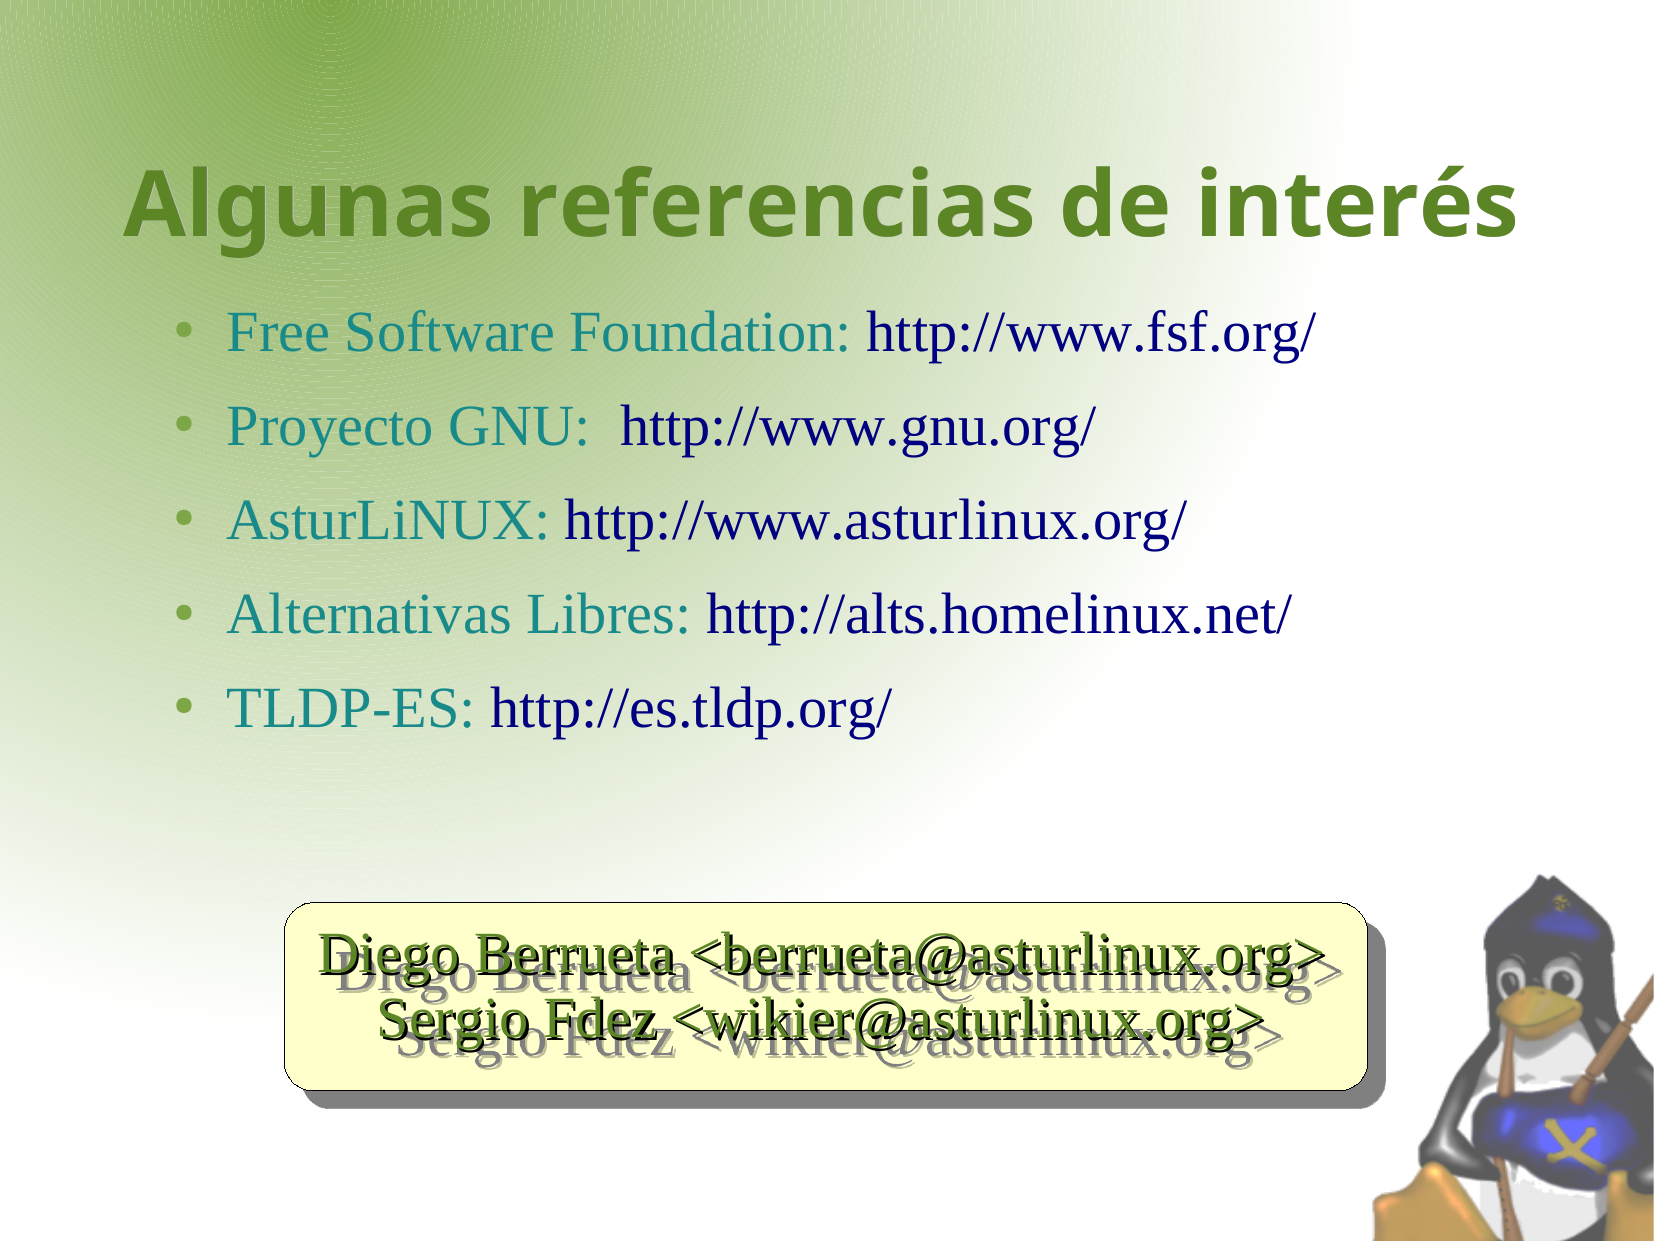

# Algunas referencias de interés
Free Software Foundation: http://www.fsf.org/
Proyecto GNU: http://www.gnu.org/
AsturLiNUX: http://www.asturlinux.org/
Alternativas Libres: http://alts.homelinux.net/
TLDP-ES: http://es.tldp.org/
Diego Berrueta <berrueta@asturlinux.org>
Sergio Fdez <wikier@asturlinux.org>